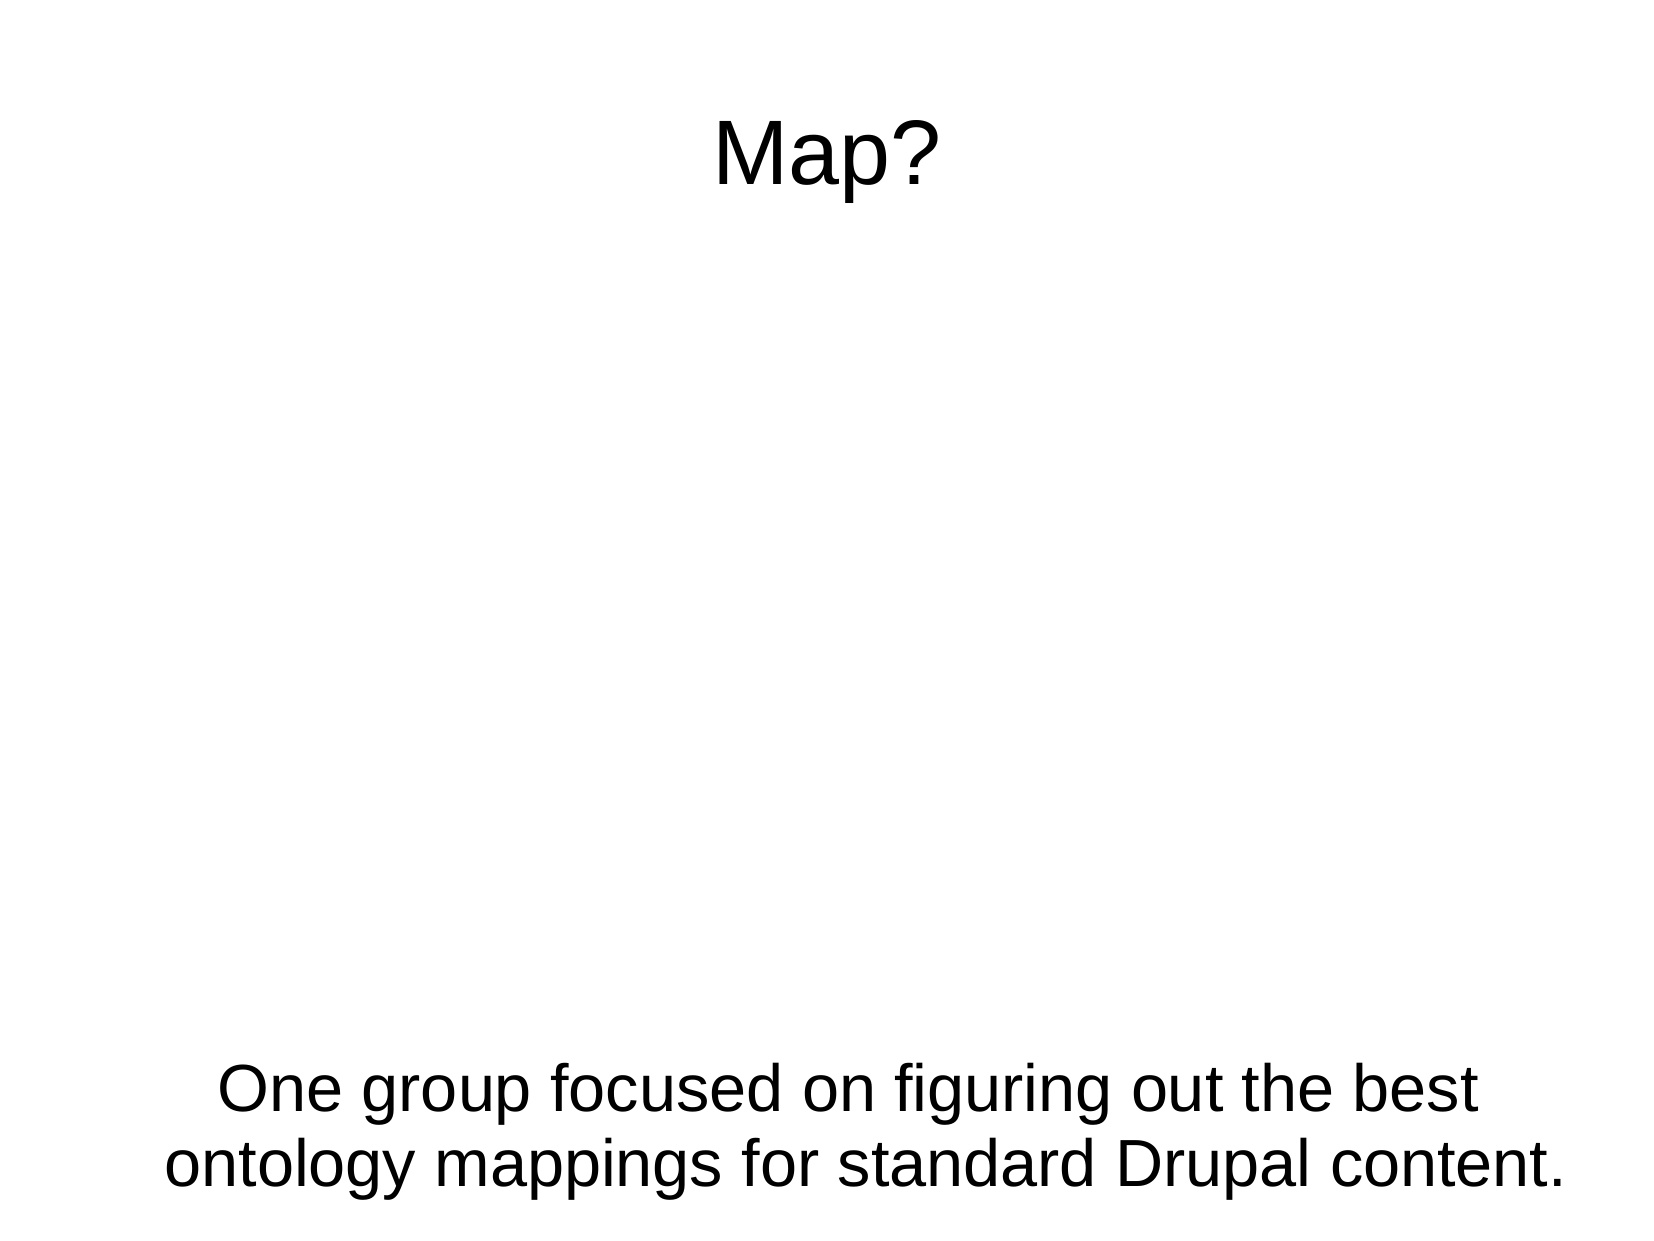

# Map?
One group focused on figuring out the best ontology mappings for standard Drupal content.